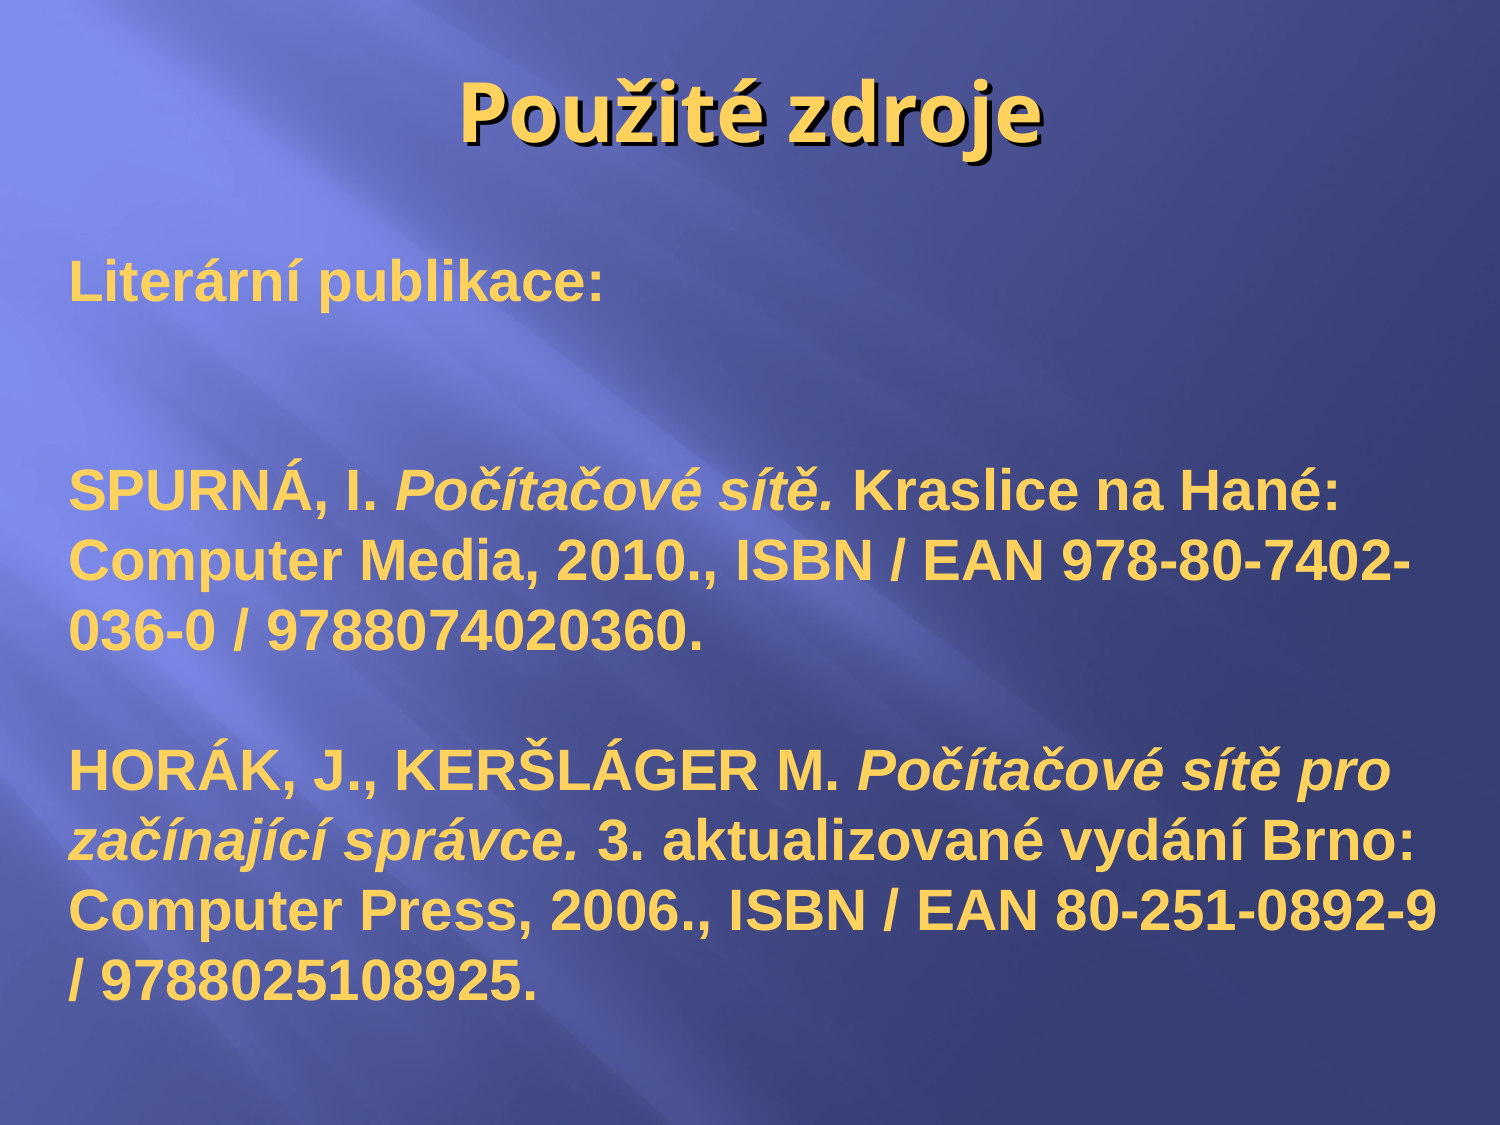

# Použité zdroje
Literární publikace:
SPURNÁ, I. Počítačové sítě. Kraslice na Hané: Computer Media, 2010., ISBN / EAN 978-80-7402-036-0 / 9788074020360.
HORÁK, J., KERŠLÁGER M. Počítačové sítě pro začínající správce. 3. aktualizované vydání Brno: Computer Press, 2006., ISBN / EAN 80-251-0892-9 / 9788025108925.